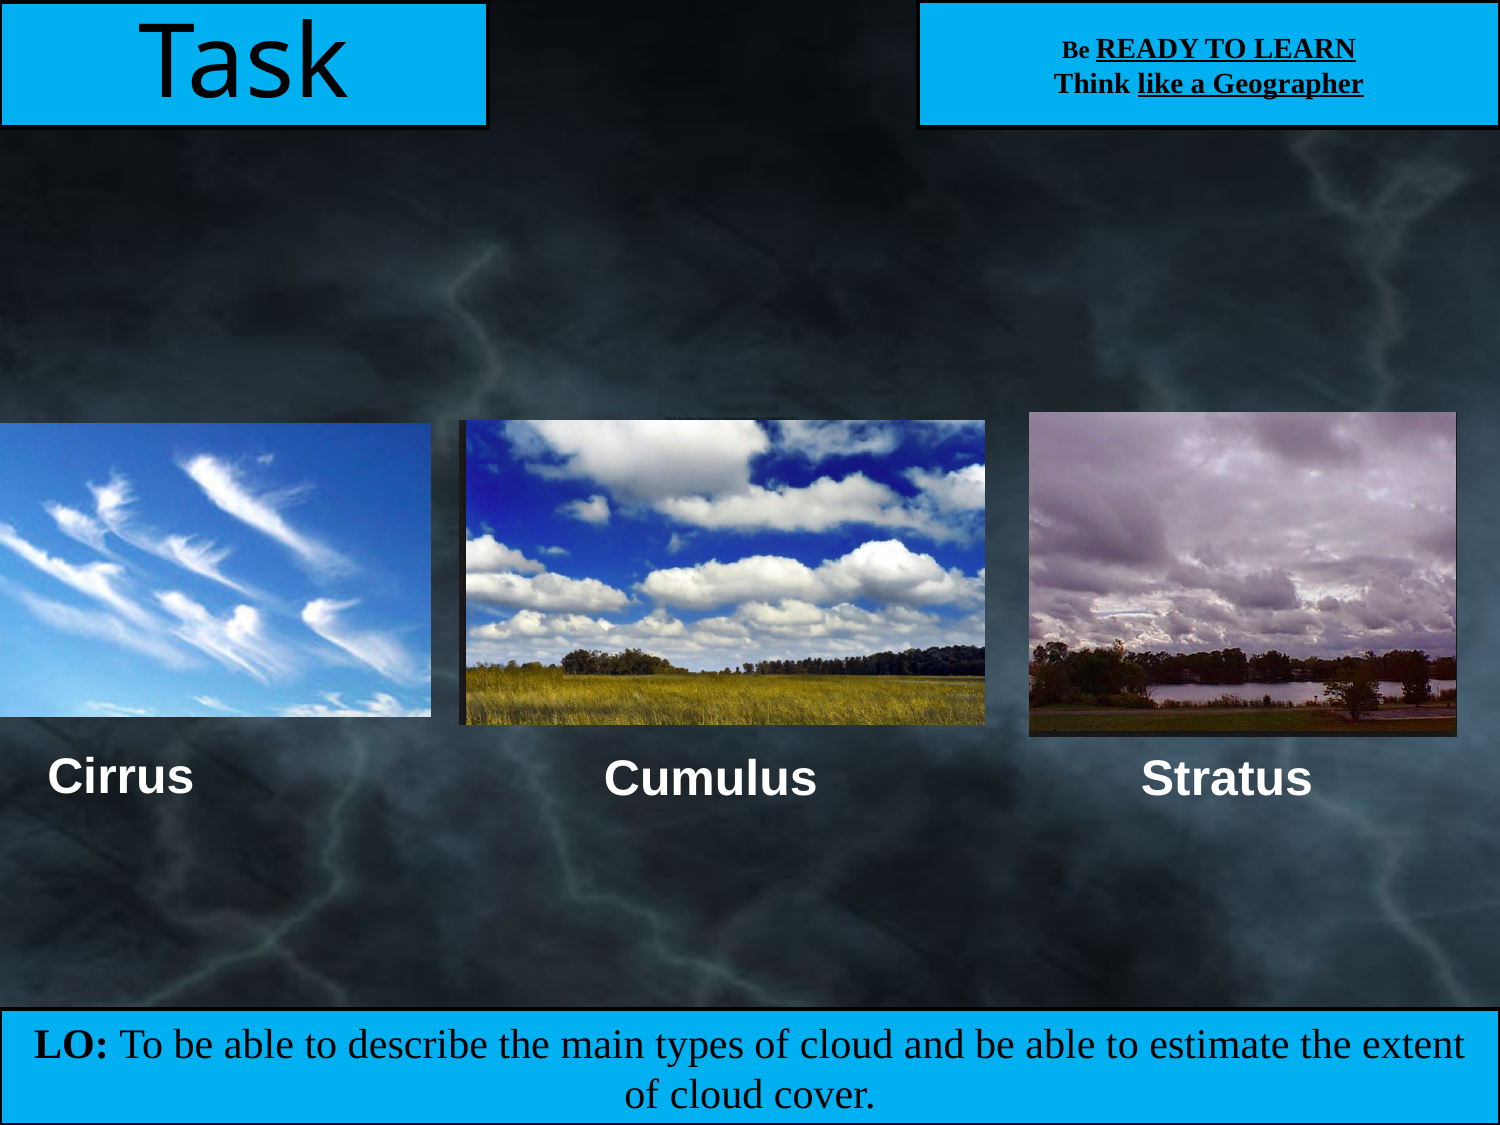

Be READY TO LEARN
Think like a Geographer
Task
# Watch the video: https://www.youtube.com/watch?v=FMagDRCpJ14 Make notes on the main types of clouds:
Cirrus
Cumulus
Stratus
LO: To be able to describe the main types of cloud and be able to estimate the extent of cloud cover.